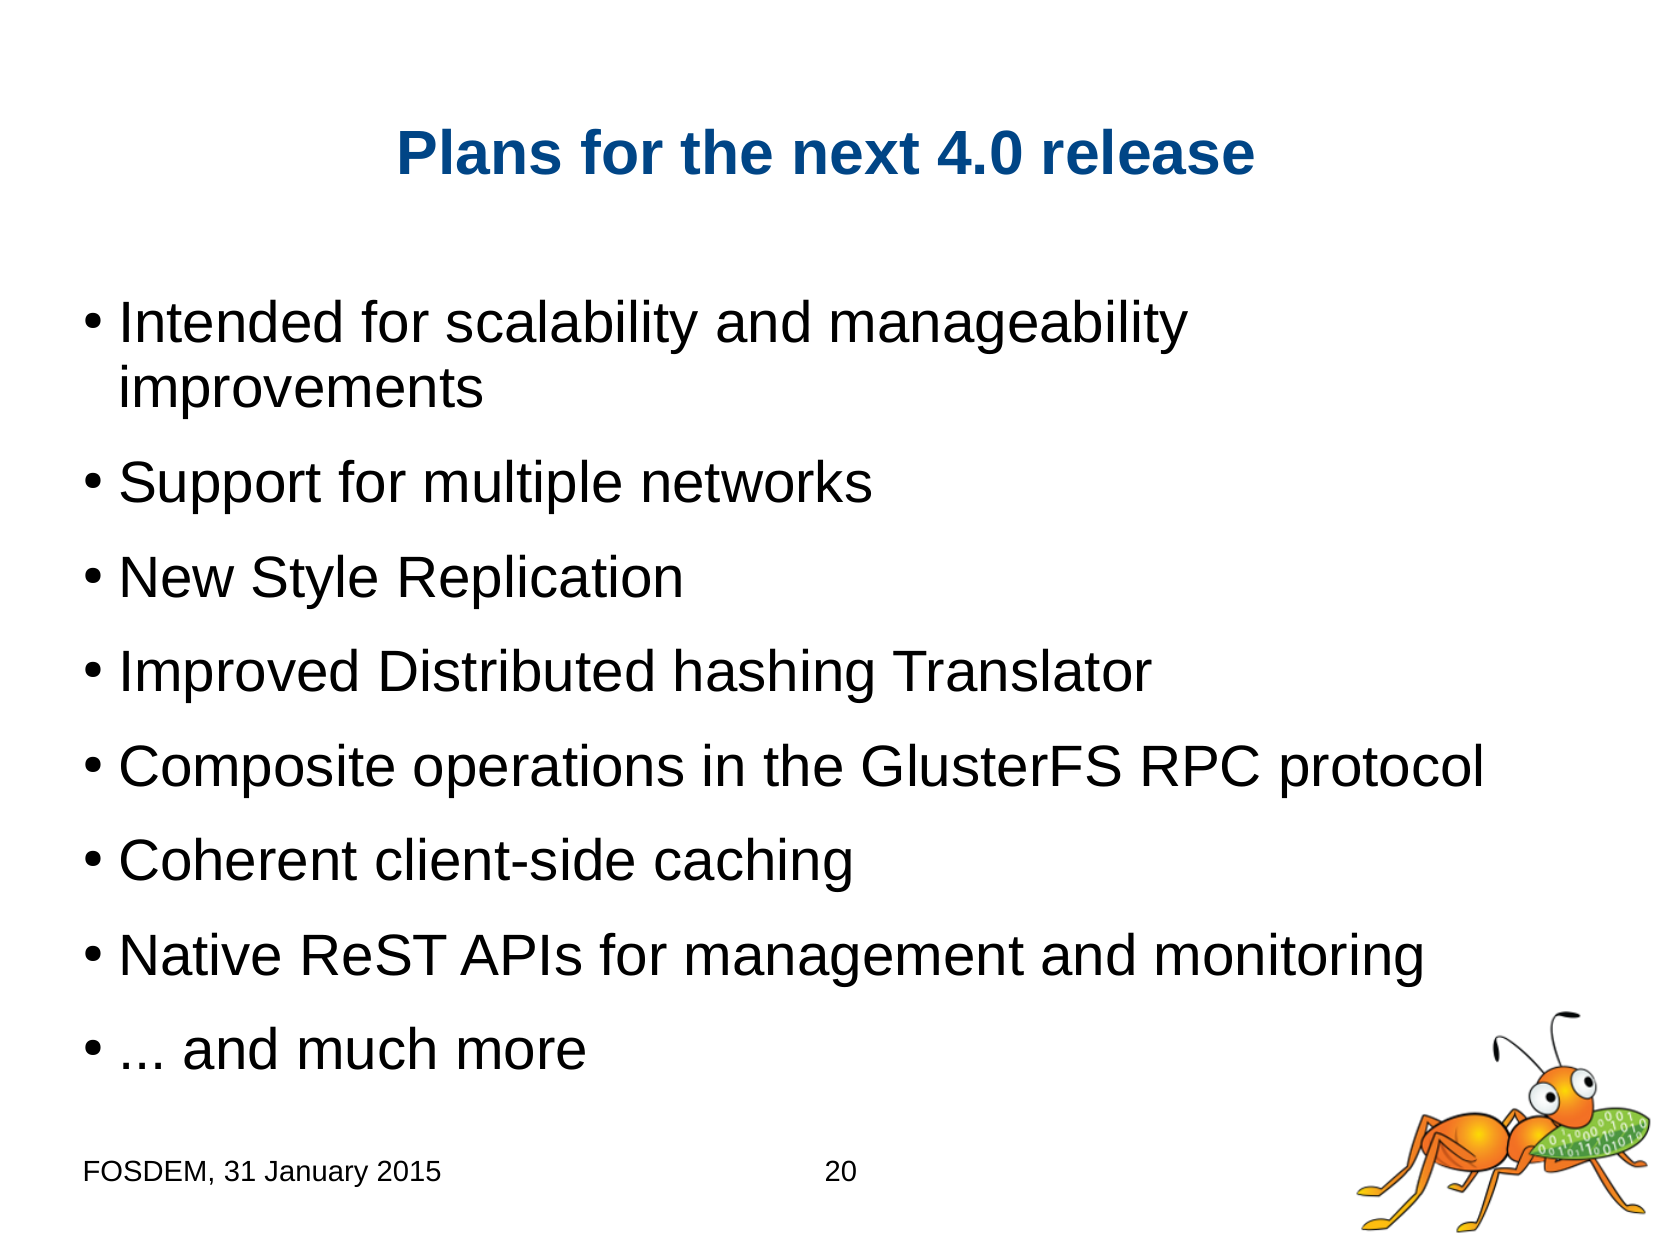

# Plans for the next 4.0 release
Intended for scalability and manageability improvements
Support for multiple networks
New Style Replication
Improved Distributed hashing Translator
Composite operations in the GlusterFS RPC protocol
Coherent client-side caching
Native ReST APIs for management and monitoring
... and much more
FOSDEM, 31 January 2015
20